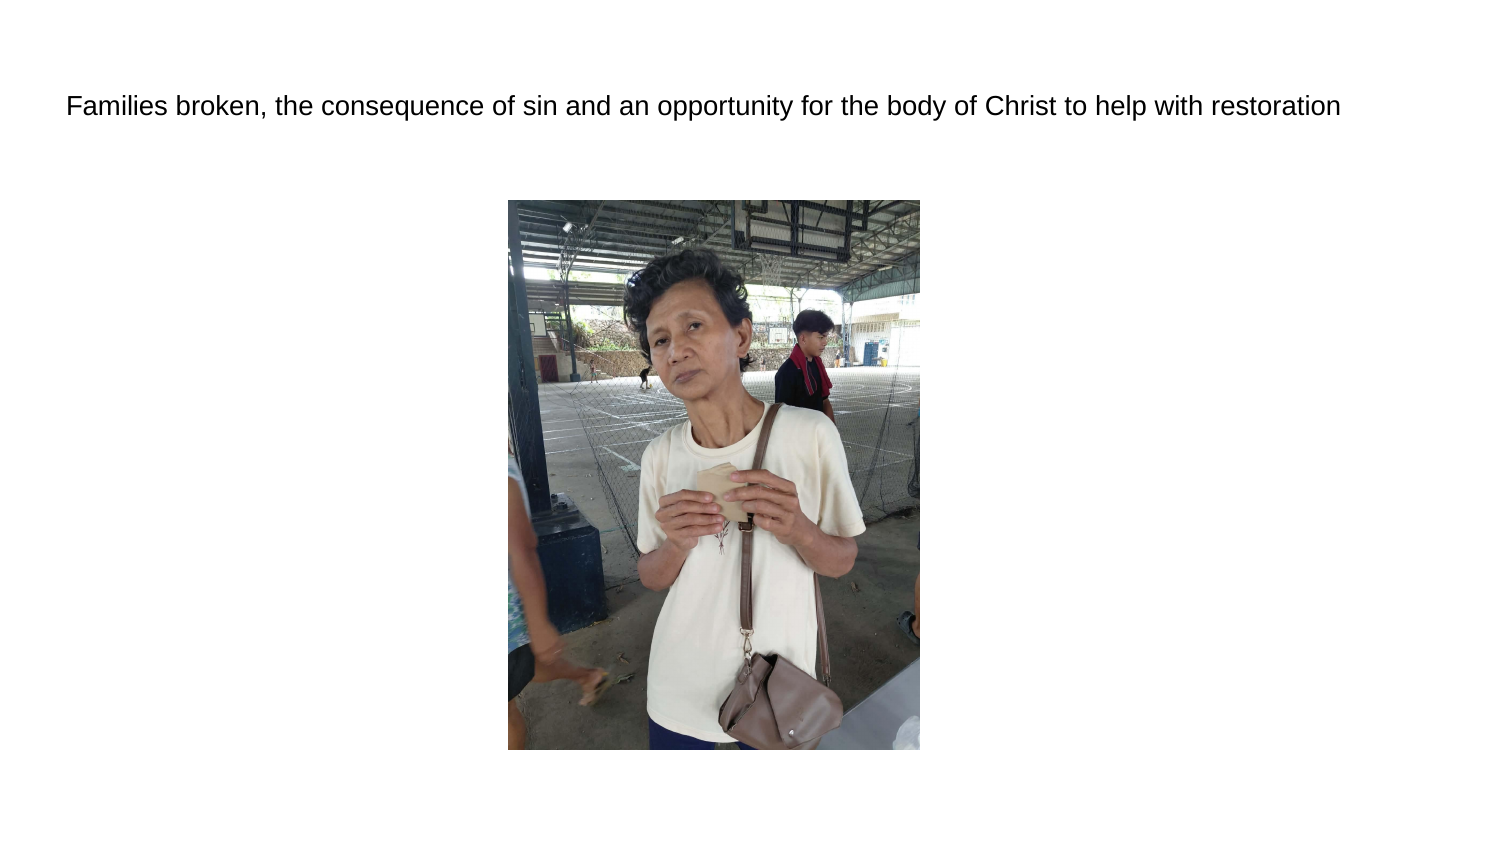

# Families broken, the consequence of sin and an opportunity for the body of Christ to help with restoration